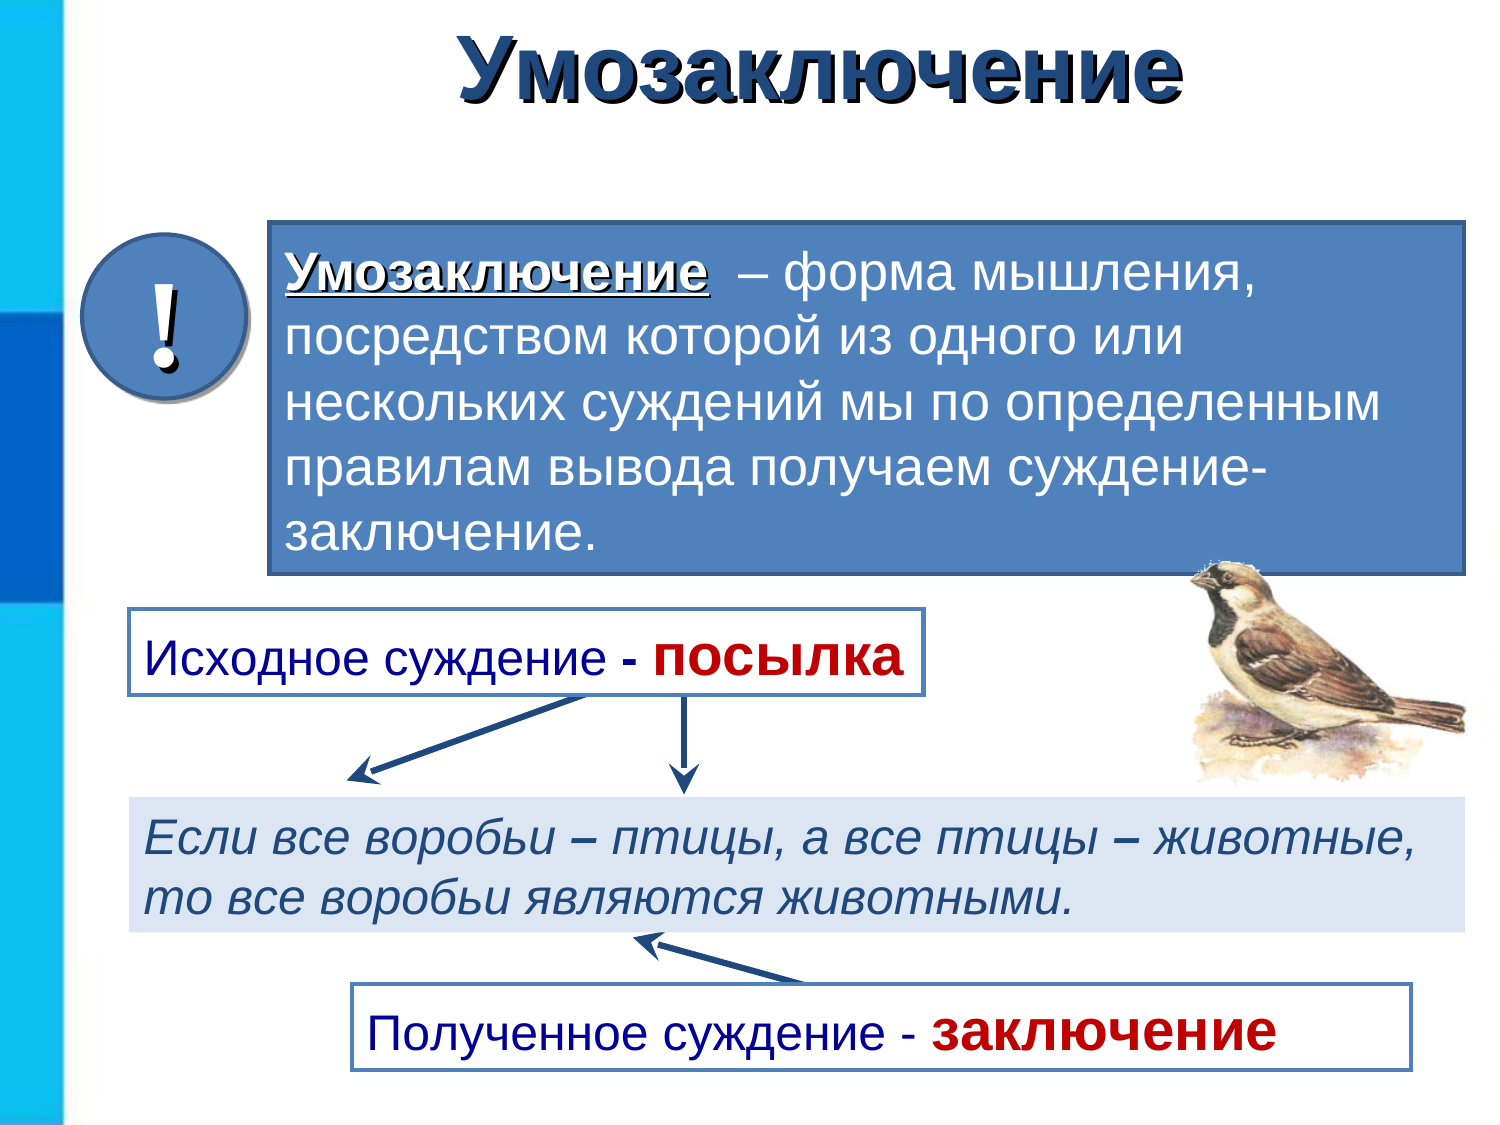

Умозаключение
# Умозаключение – форма мышления, посредством которой из одного или нескольких суждений мы по определенным правилам вывода получаем суждение-заключение.
!
Исходное суждение - посылка
Если все воробьи – птицы, а все птицы – животные, то все воробьи являются животными.
Полученное суждение - заключение